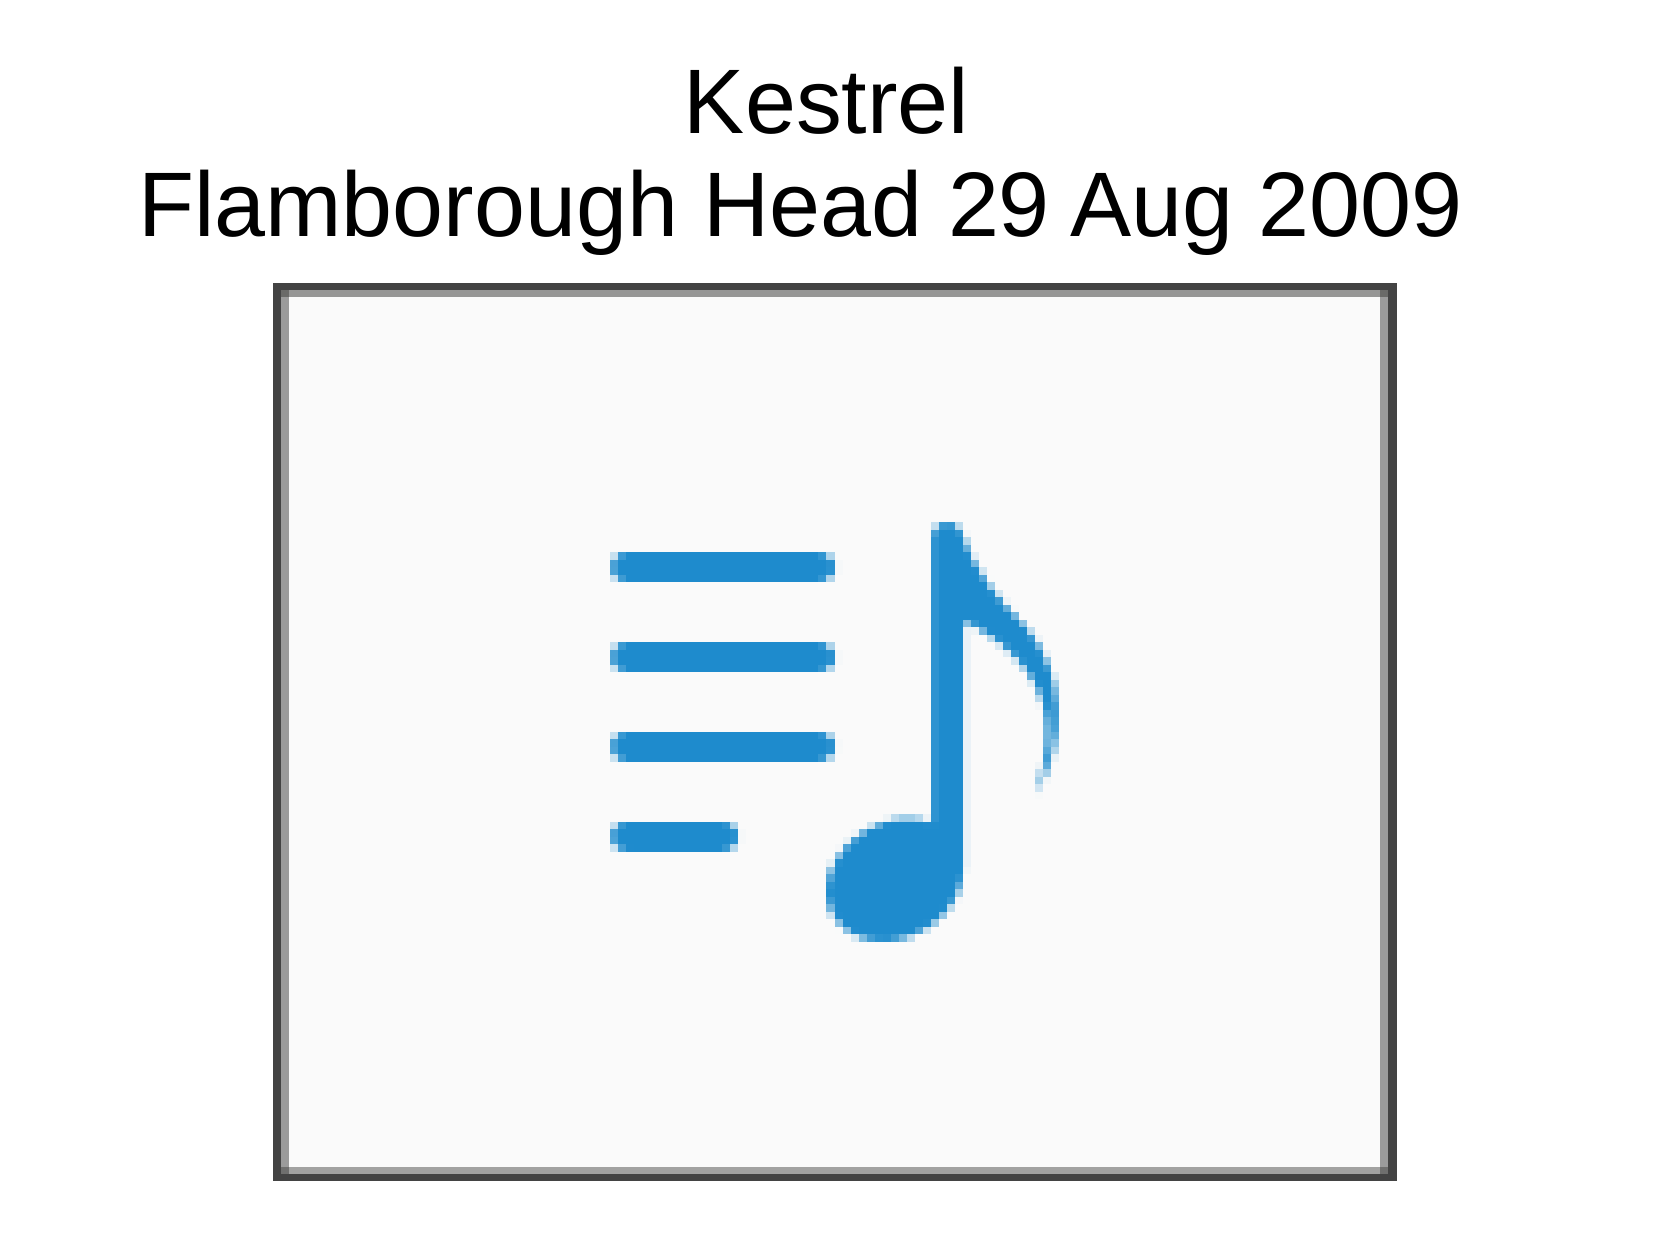

# Kestrel Flamborough Head 29 Aug 2009